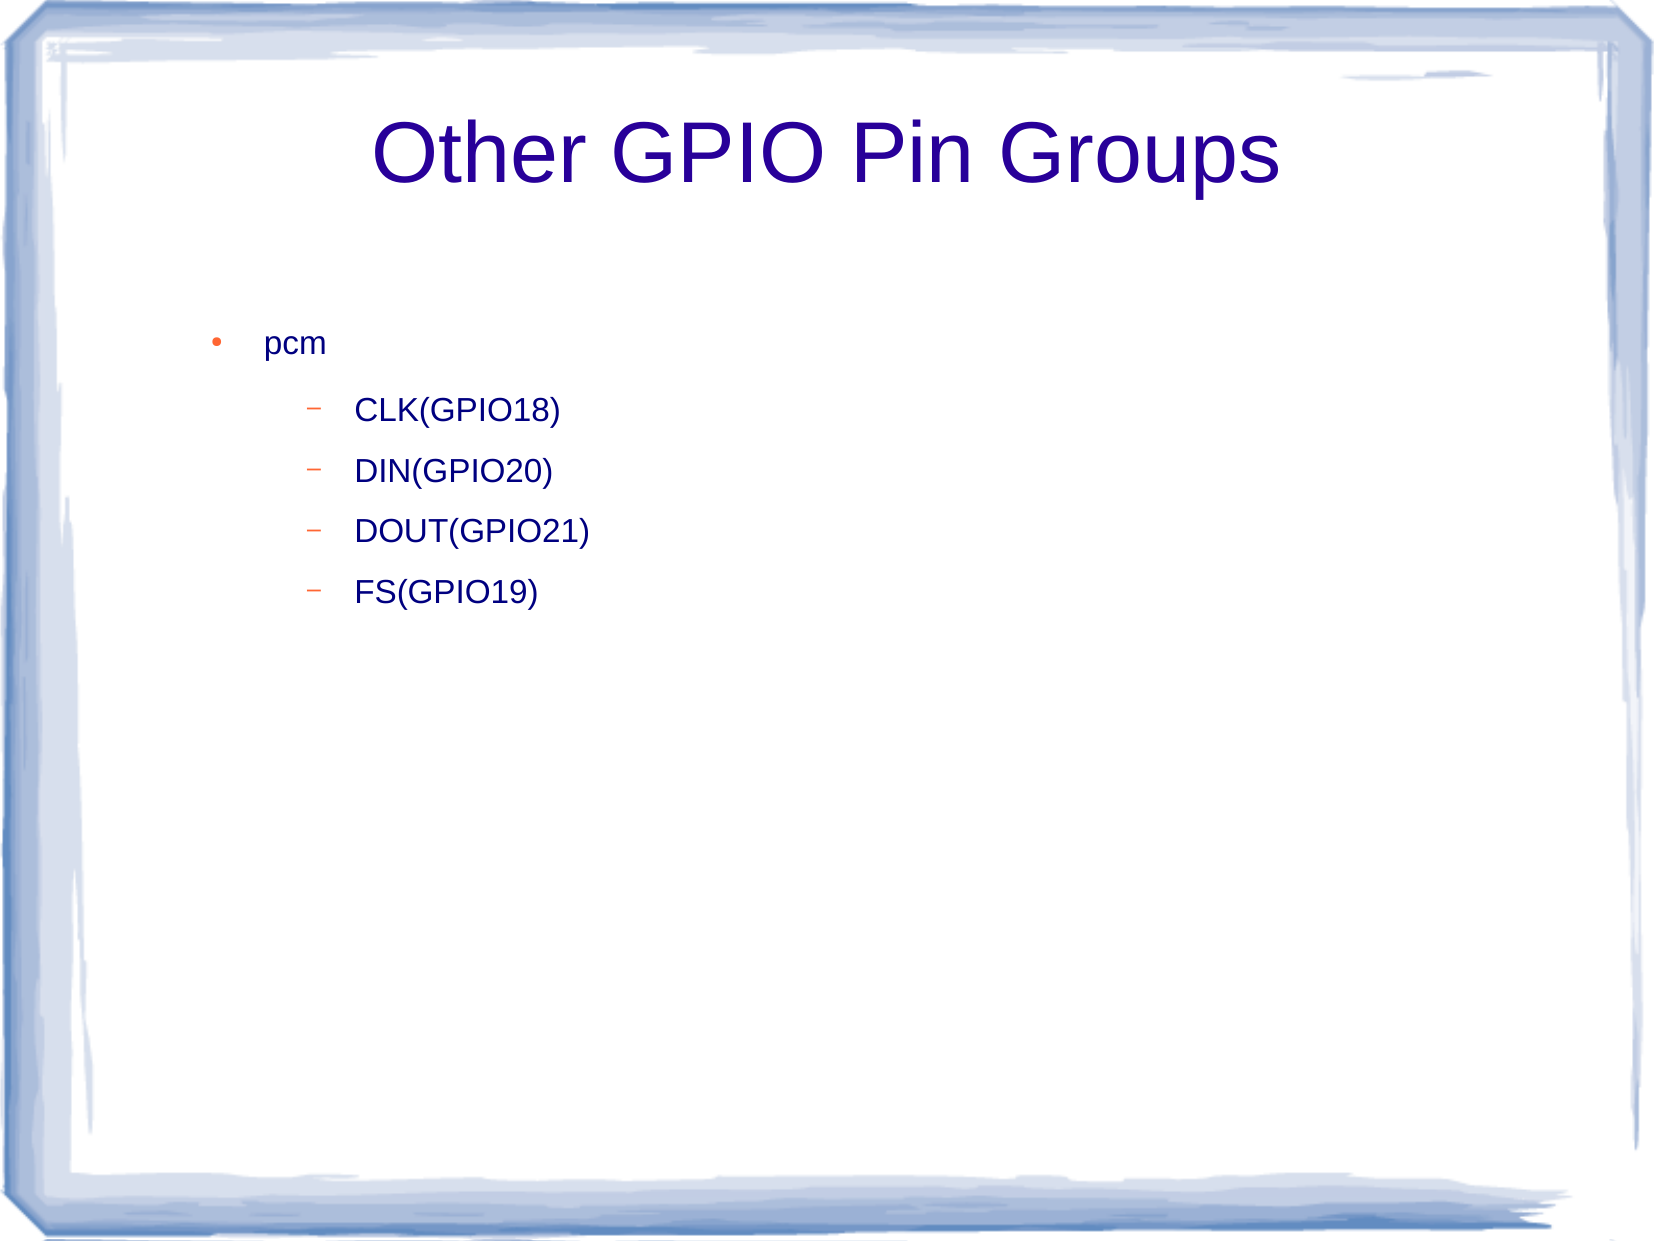

# Other GPIO Pin Groups
pcm
CLK(GPIO18)
DIN(GPIO20)
DOUT(GPIO21)
FS(GPIO19)